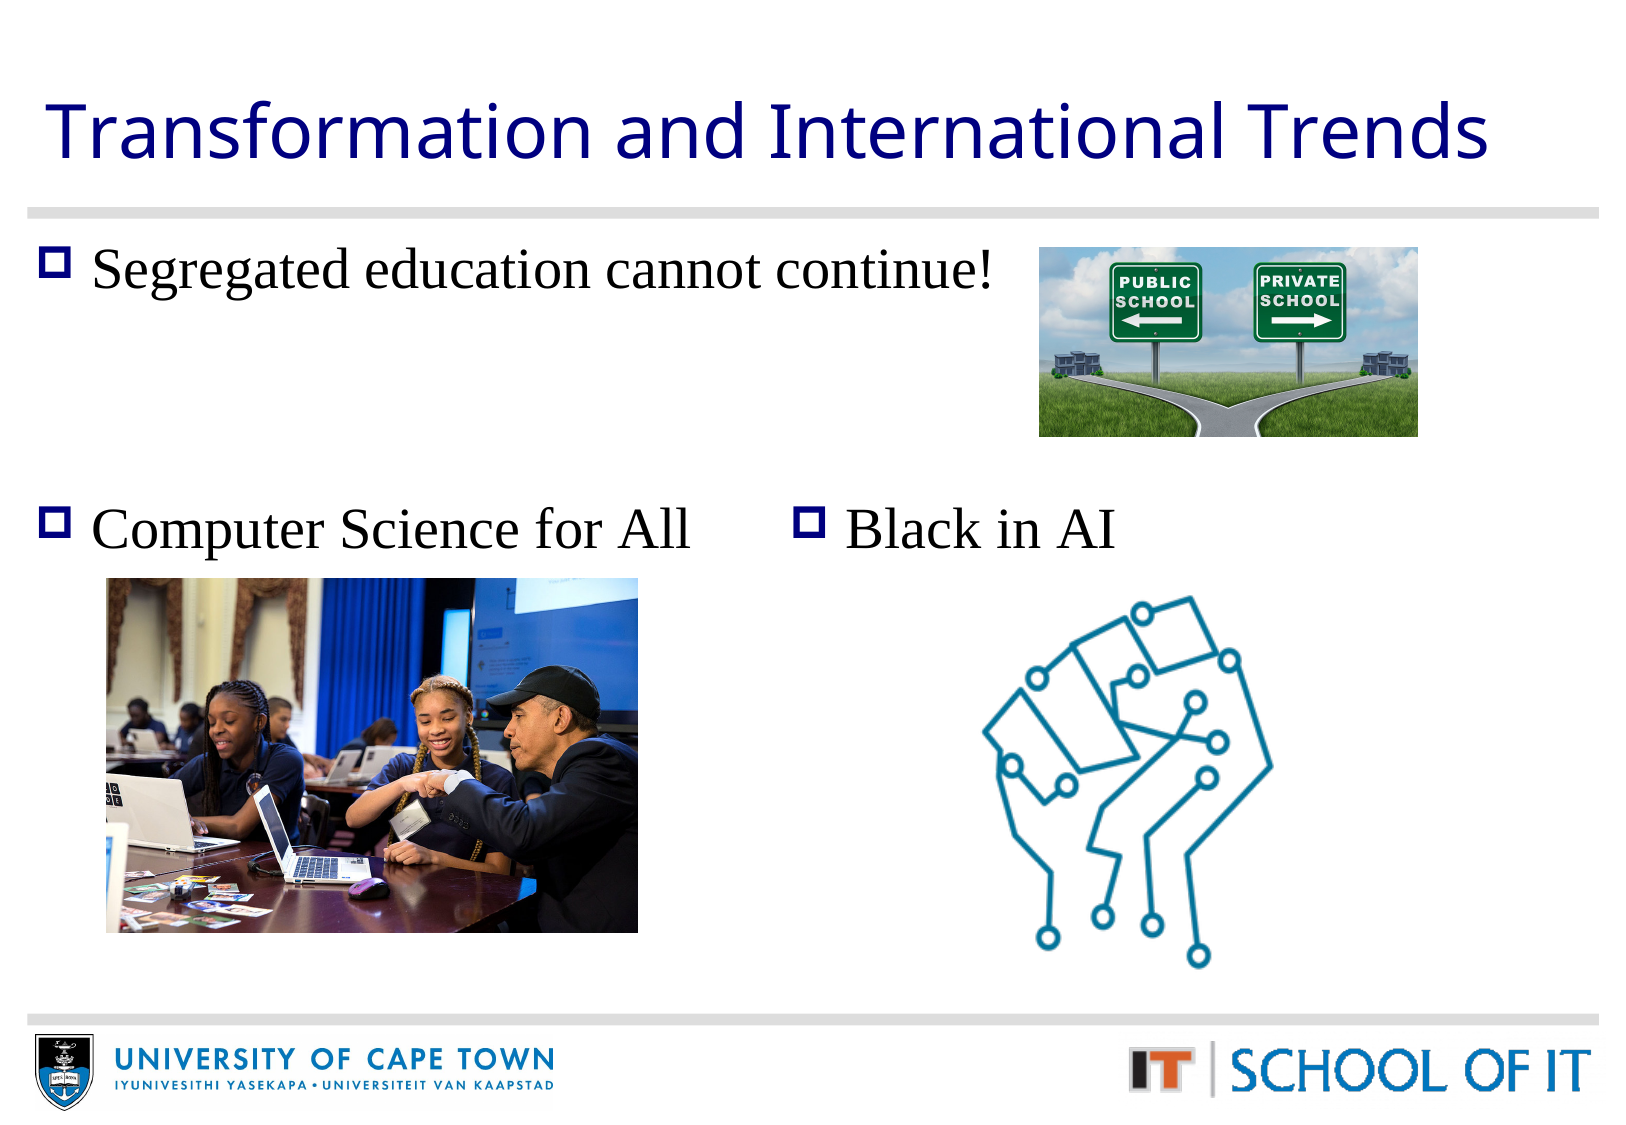

# Transformation and International Trends
Segregated education cannot continue!
Computer Science for All
Black in AI